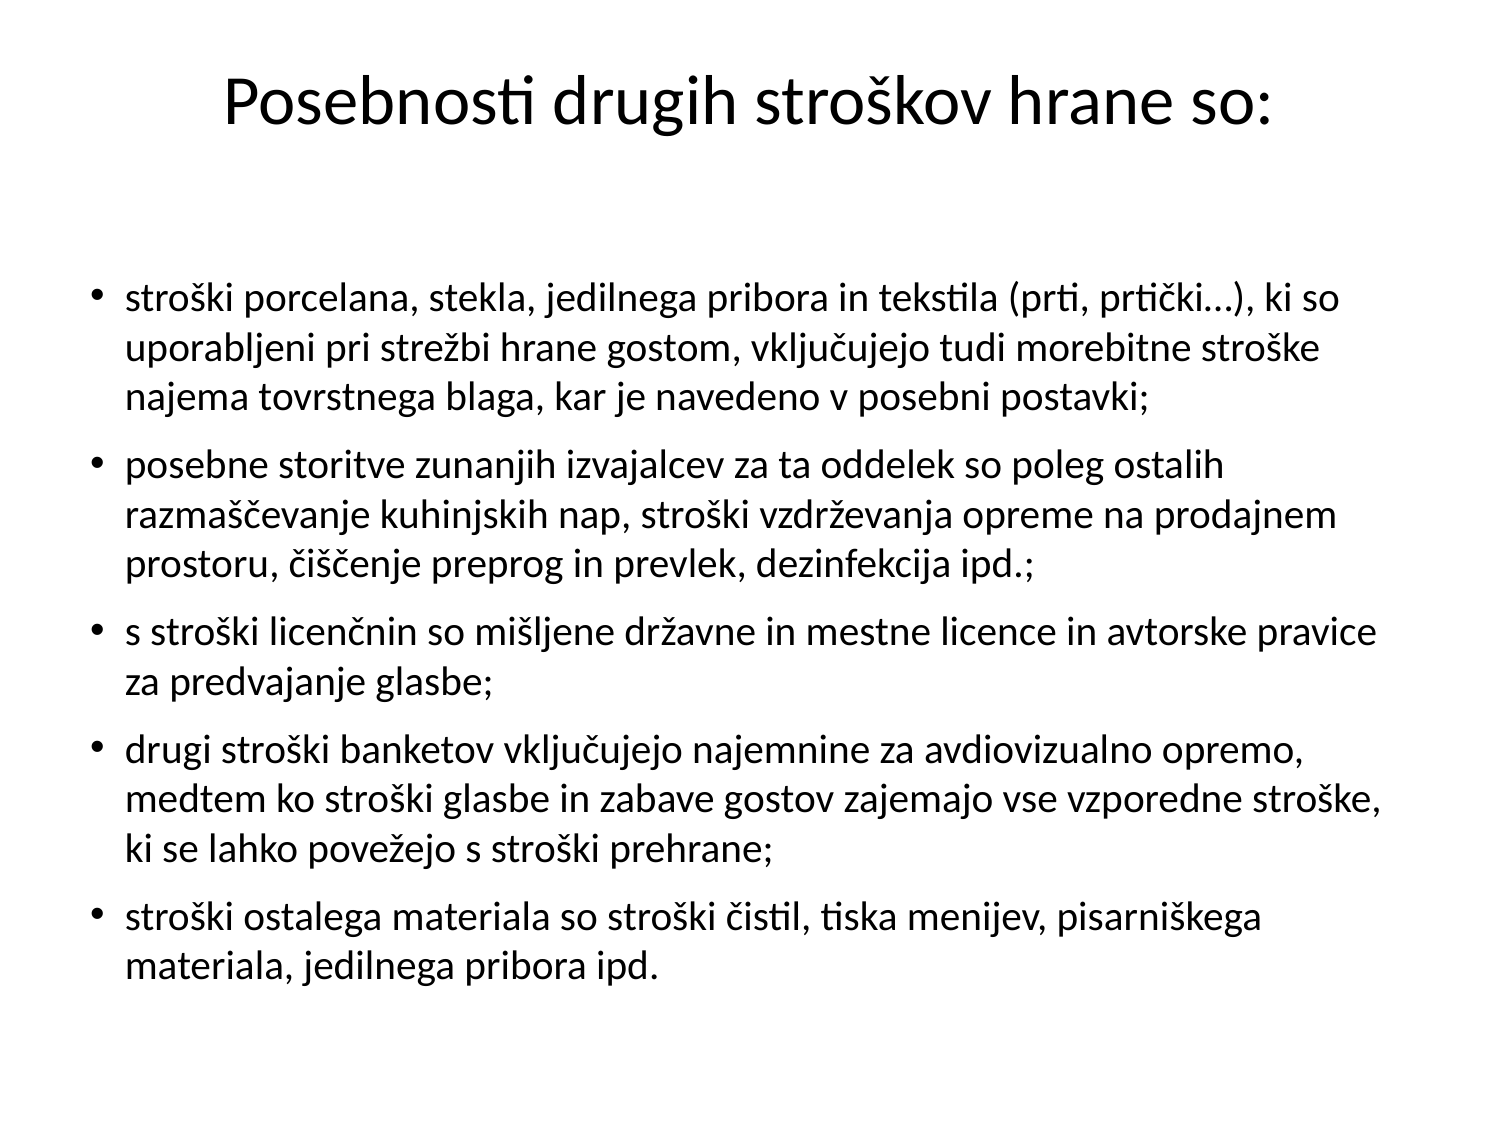

# Posebnosti drugih stroškov hrane so:
stroški porcelana, stekla, jedilnega pribora in tekstila (prti, prtički…), ki so uporabljeni pri strežbi hrane gostom, vključujejo tudi morebitne stroške najema tovrstnega blaga, kar je navedeno v posebni postavki;
posebne storitve zunanjih izvajalcev za ta oddelek so poleg ostalih razmaščevanje kuhinjskih nap, stroški vzdrževanja opreme na prodajnem prostoru, čiščenje preprog in prevlek, dezinfekcija ipd.;
s stroški licenčnin so mišljene državne in mestne licence in avtorske pravice za predvajanje glasbe;
drugi stroški banketov vključujejo najemnine za avdiovizualno opremo, medtem ko stroški glasbe in zabave gostov zajemajo vse vzporedne stroške, ki se lahko povežejo s stroški prehrane;
stroški ostalega materiala so stroški čistil, tiska menijev, pisarniškega materiala, jedilnega pribora ipd.